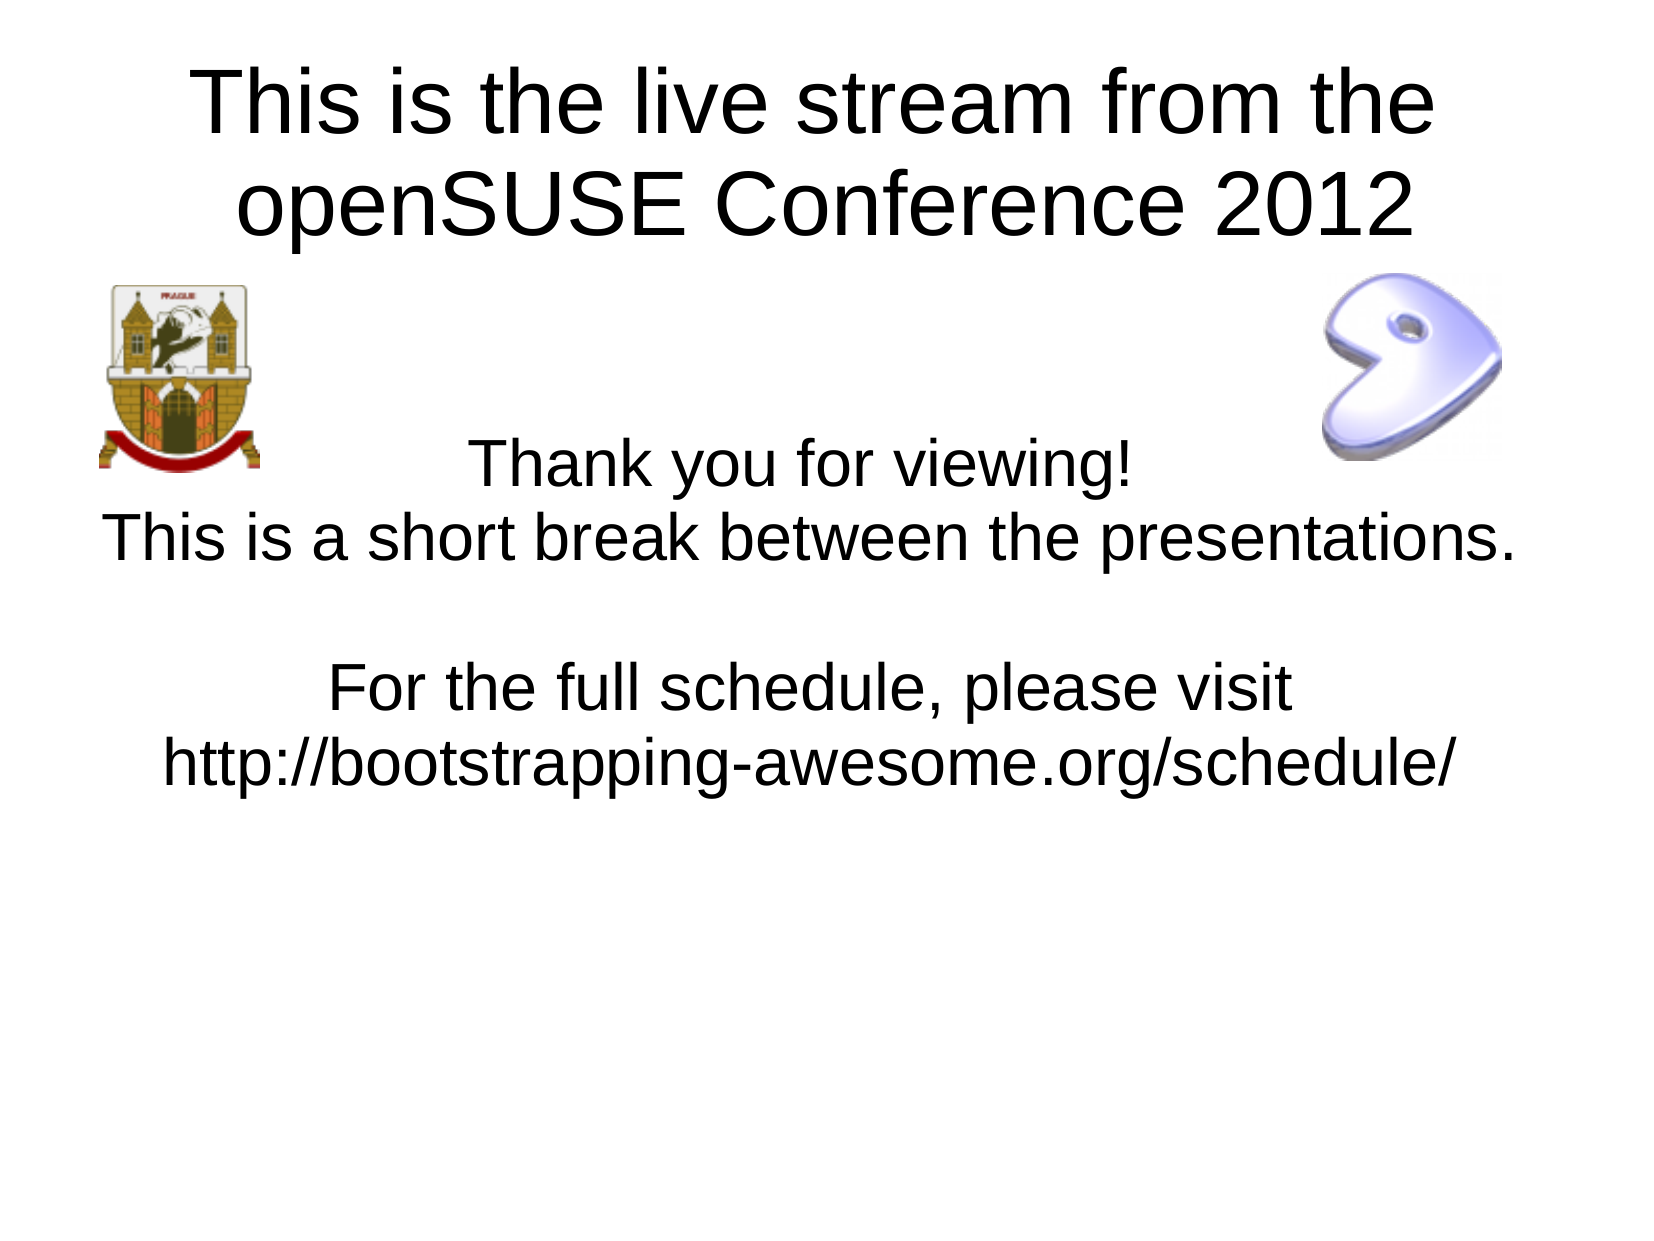

# This is the live stream from the openSUSE Conference 2012
Thank you for viewing!
This is a short break between the presentations.
For the full schedule, please visit
http://bootstrapping-awesome.org/schedule/